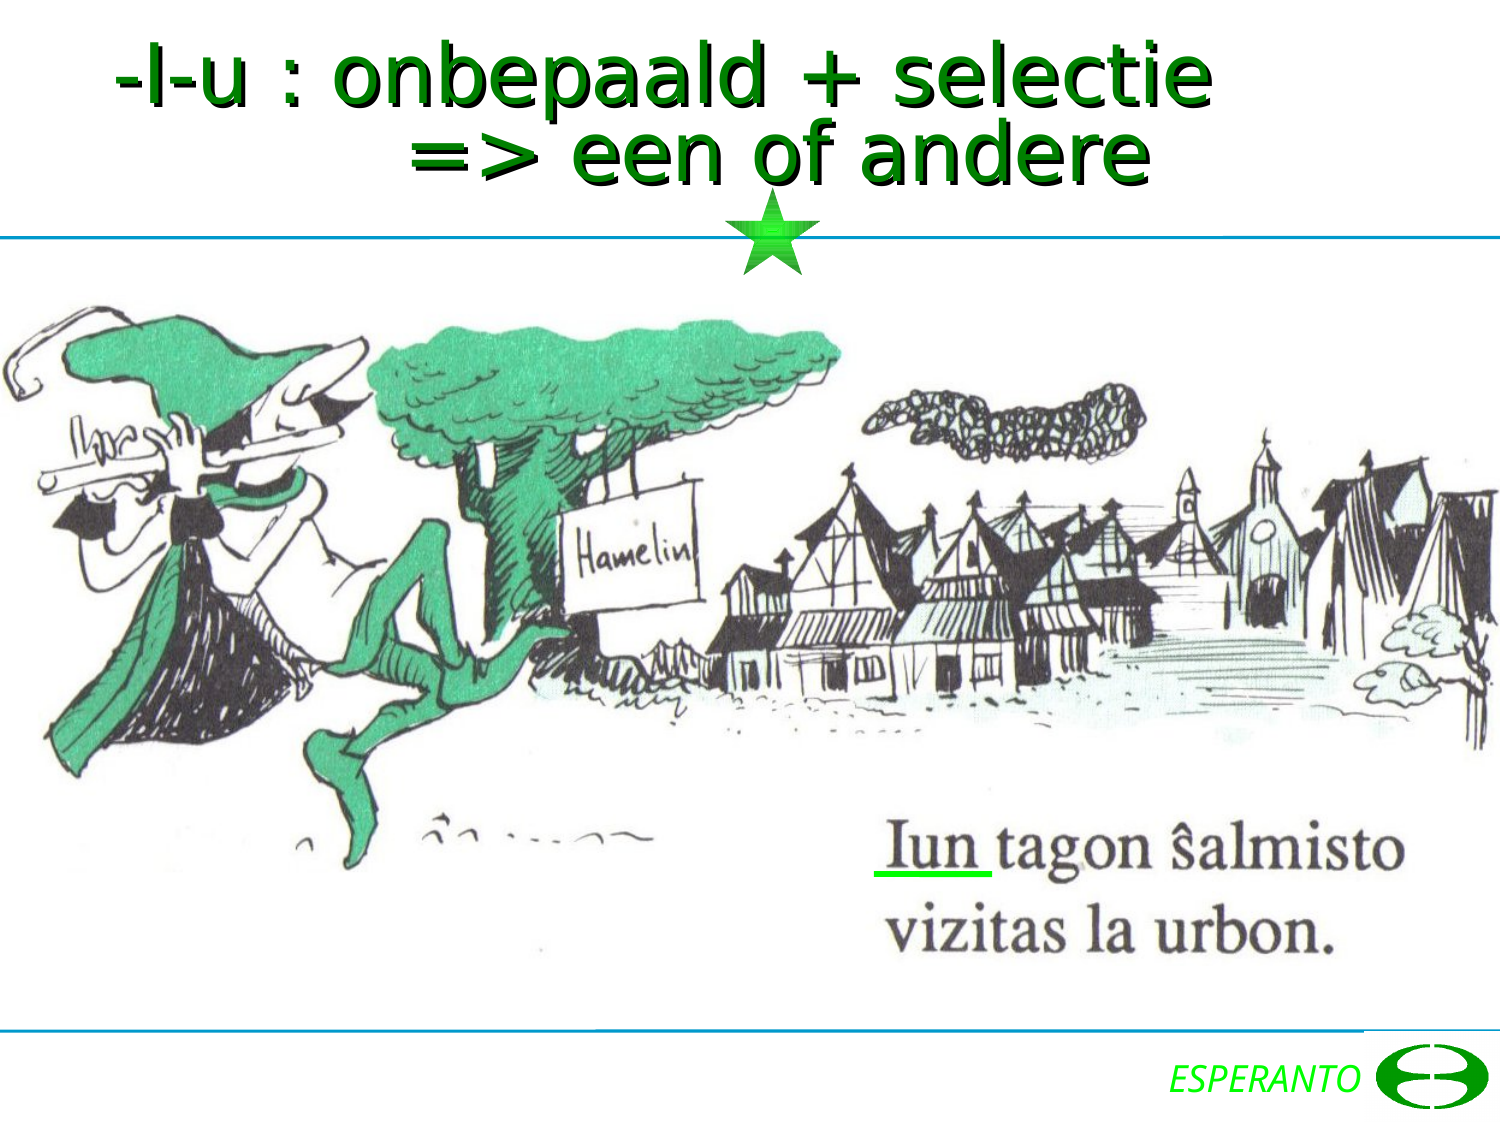

# -I-u : onbepaald + selectie => een of andere